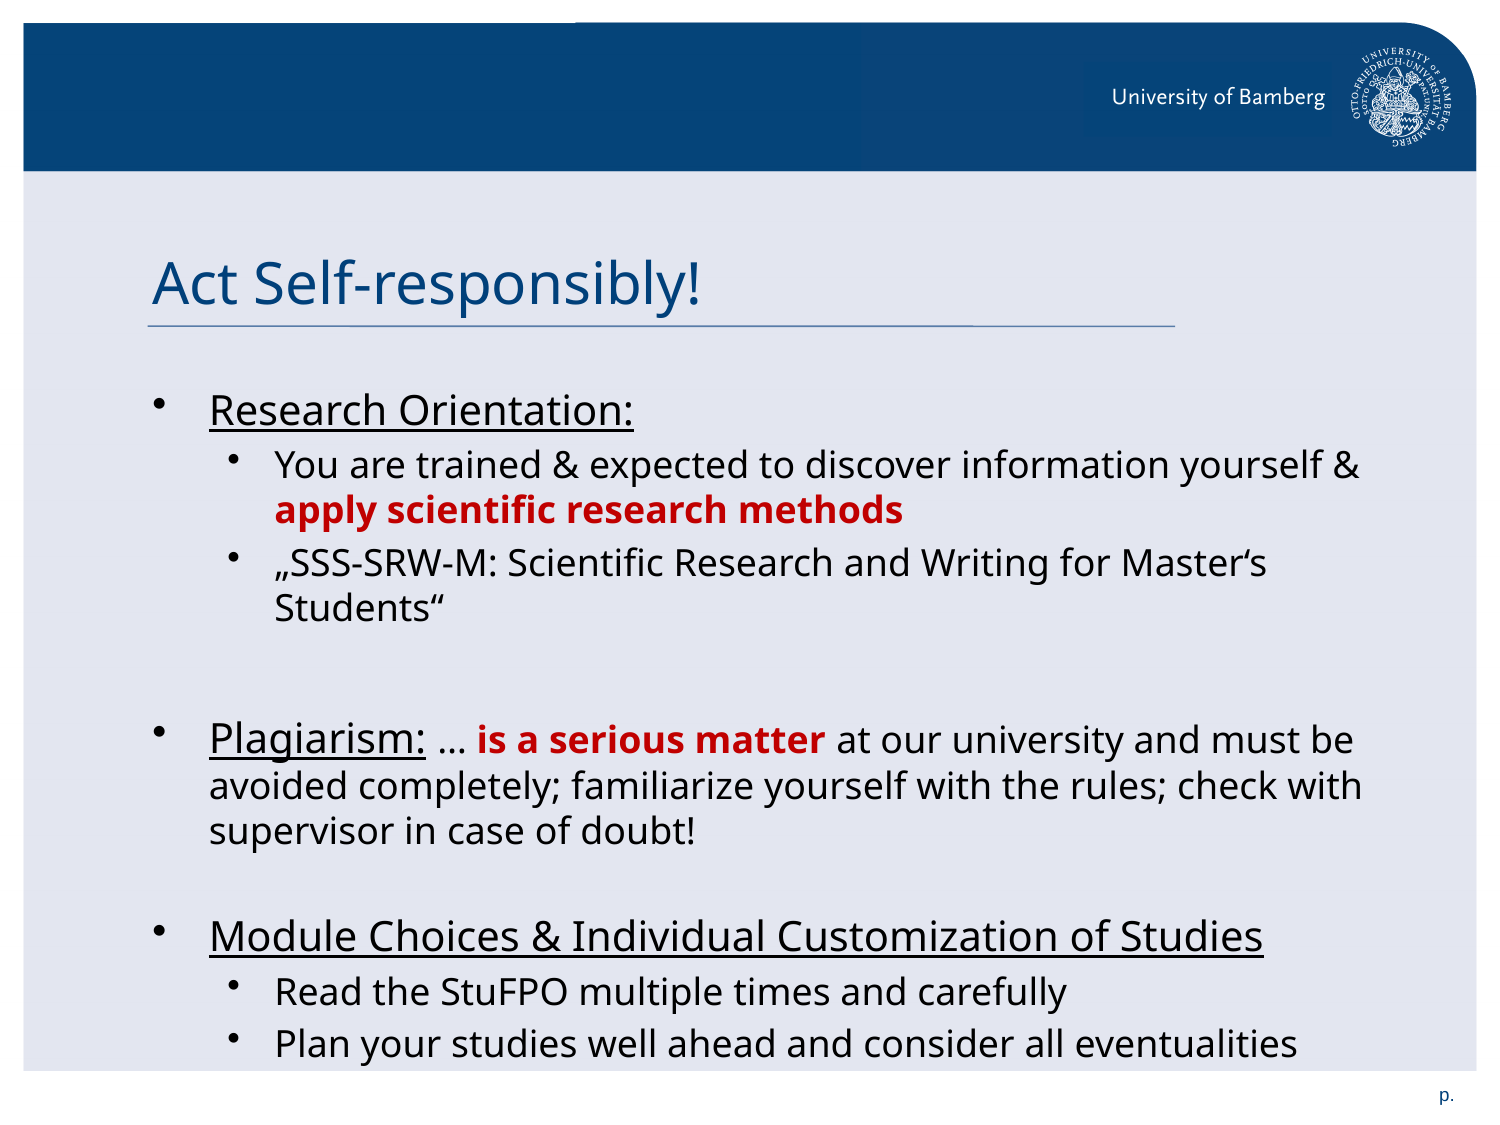

# Act Self-responsibly!
Research Orientation:
You are trained & expected to discover information yourself & apply scientific research methods
„SSS-SRW-M: Scientific Research and Writing for Master‘s Students“
Plagiarism: … is a serious matter at our university and must be avoided completely; familiarize yourself with the rules; check with supervisor in case of doubt!
Module Choices & Individual Customization of Studies
Read the StuFPO multiple times and carefully
Plan your studies well ahead and consider all eventualities